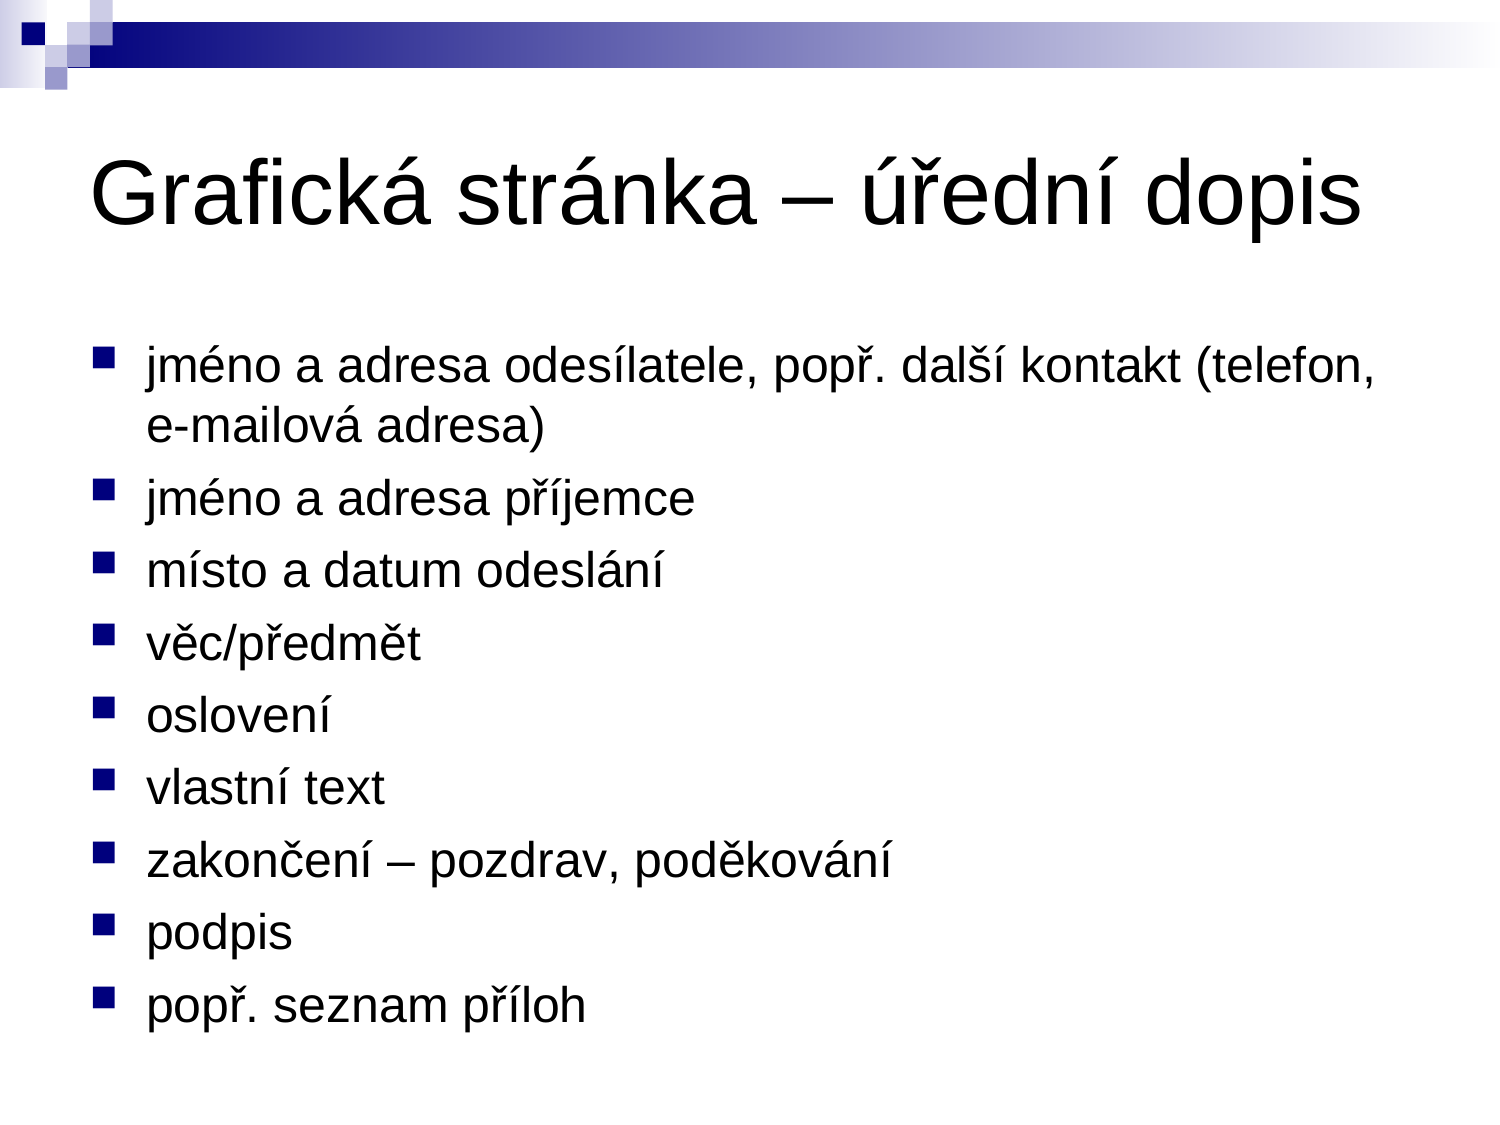

# Grafická stránka – úřední dopis
jméno a adresa odesílatele, popř. další kontakt (telefon, e-mailová adresa)
jméno a adresa příjemce
místo a datum odeslání
věc/předmět
oslovení
vlastní text
zakončení – pozdrav, poděkování
podpis
popř. seznam příloh